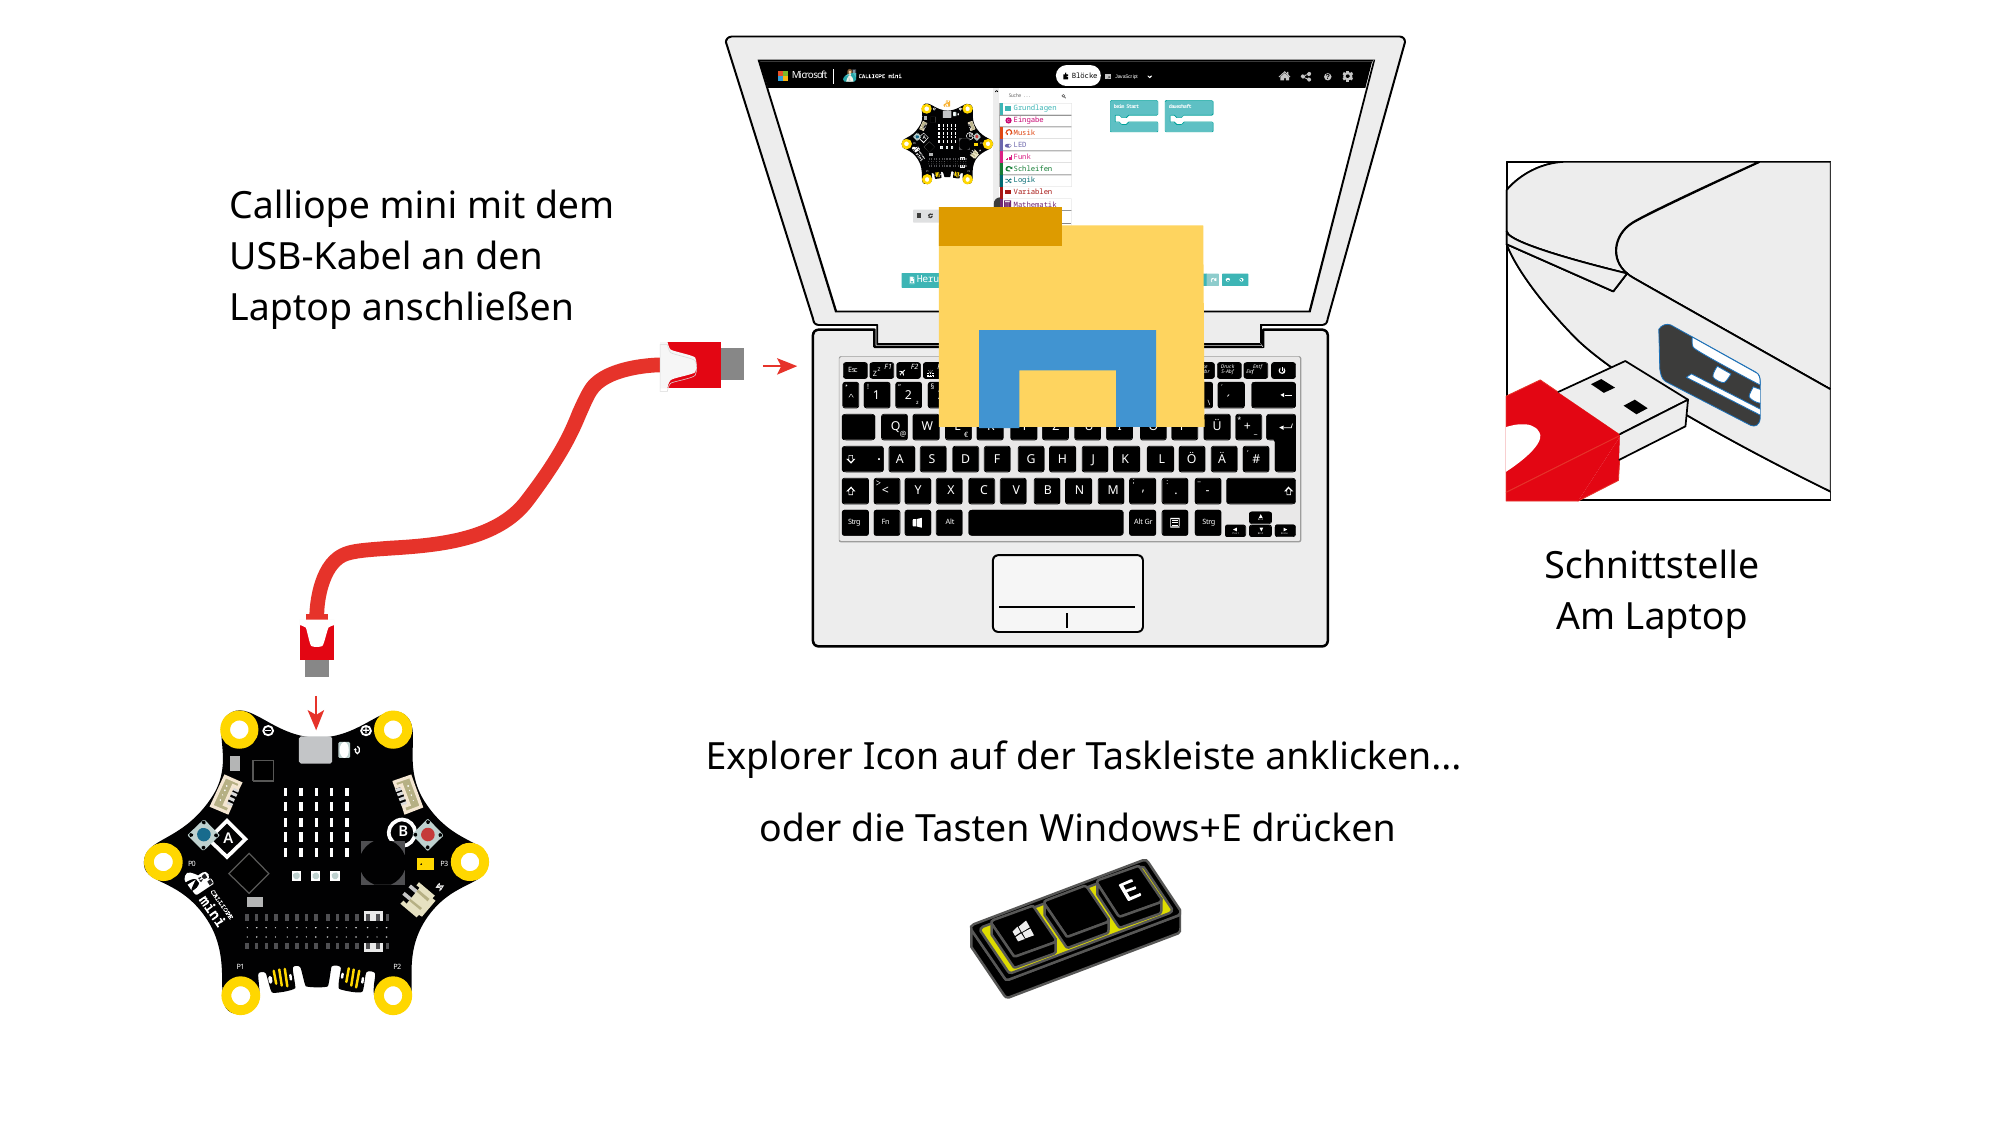

Schnittstelle
Am Laptop
Calliope mini mit dem USB-Kabel an den Laptop anschließen
Explorer Icon auf der Taskleiste anklicken...
oder die Tasten Windows+E drücken